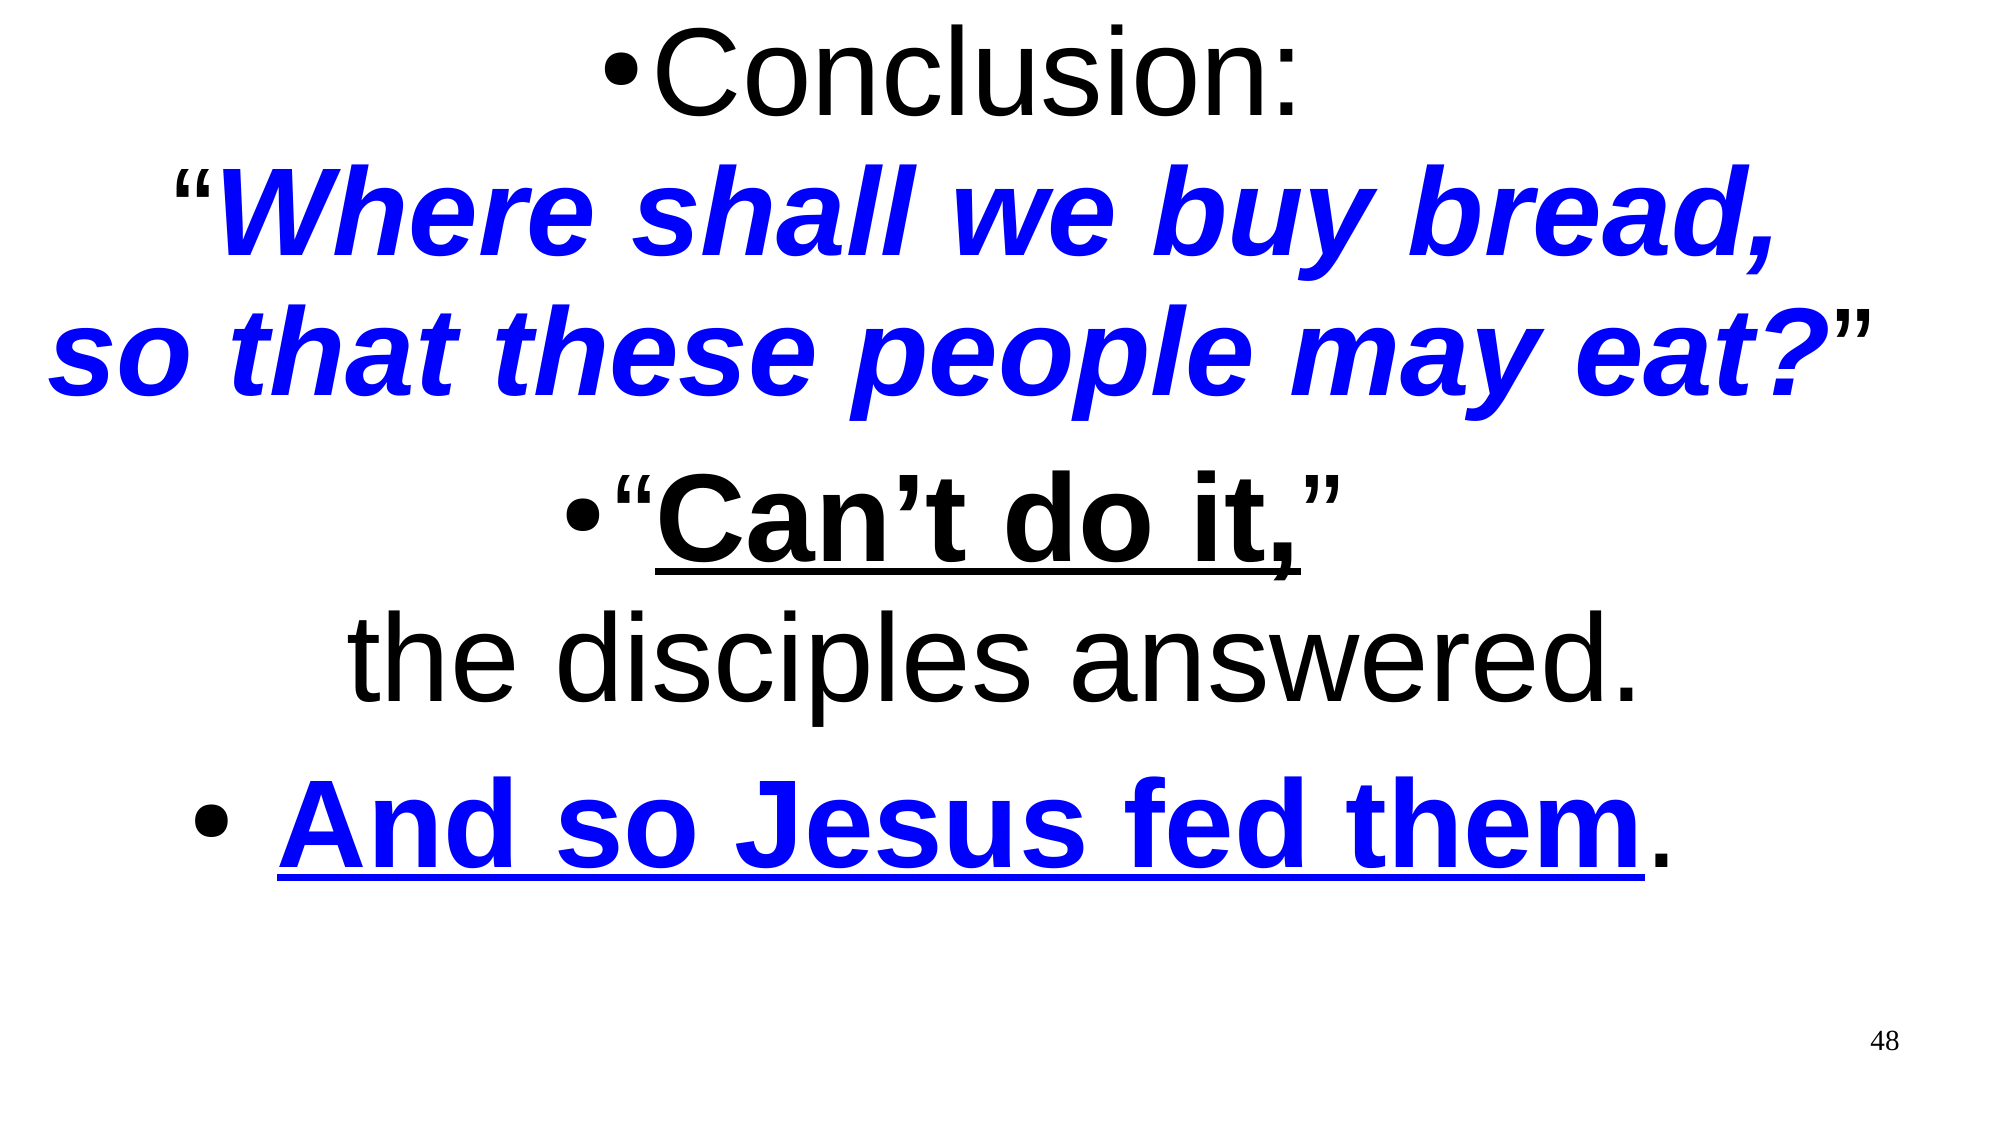

# Conclusion: “Where shall we buy bread, so that these people may eat?”
“Can’t do it,”
the disciples answered.
 And so Jesus fed them.
48